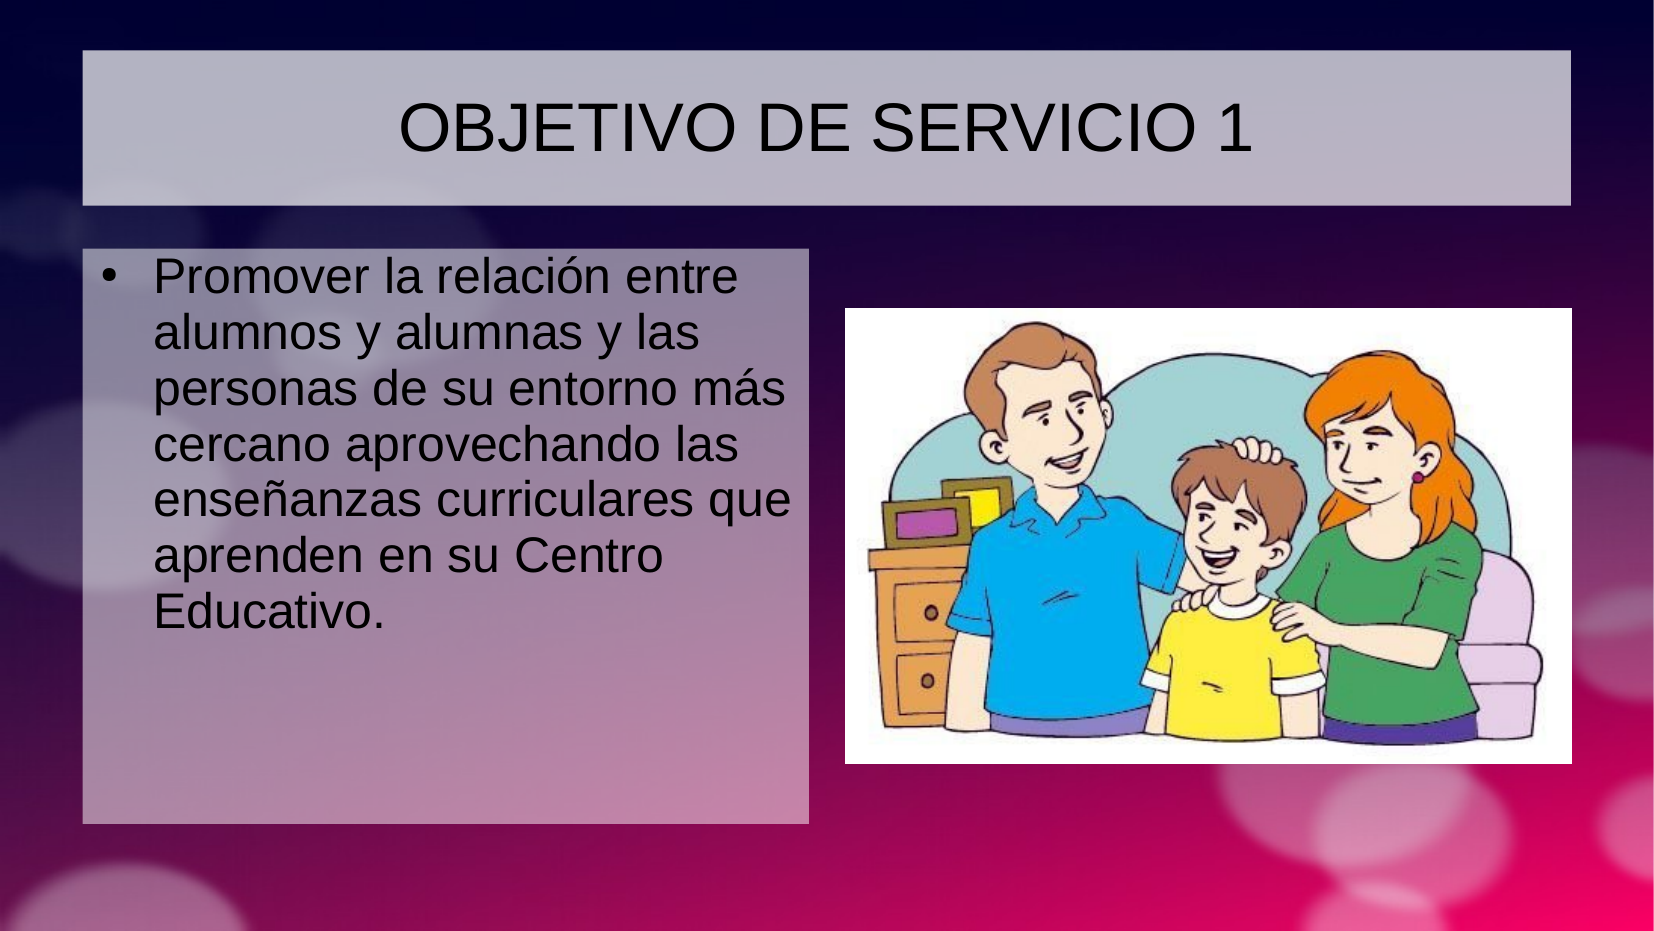

# OBJETIVO DE SERVICIO 1
Promover la relación entre alumnos y alumnas y las personas de su entorno más cercano aprovechando las enseñanzas curriculares que aprenden en su Centro Educativo.